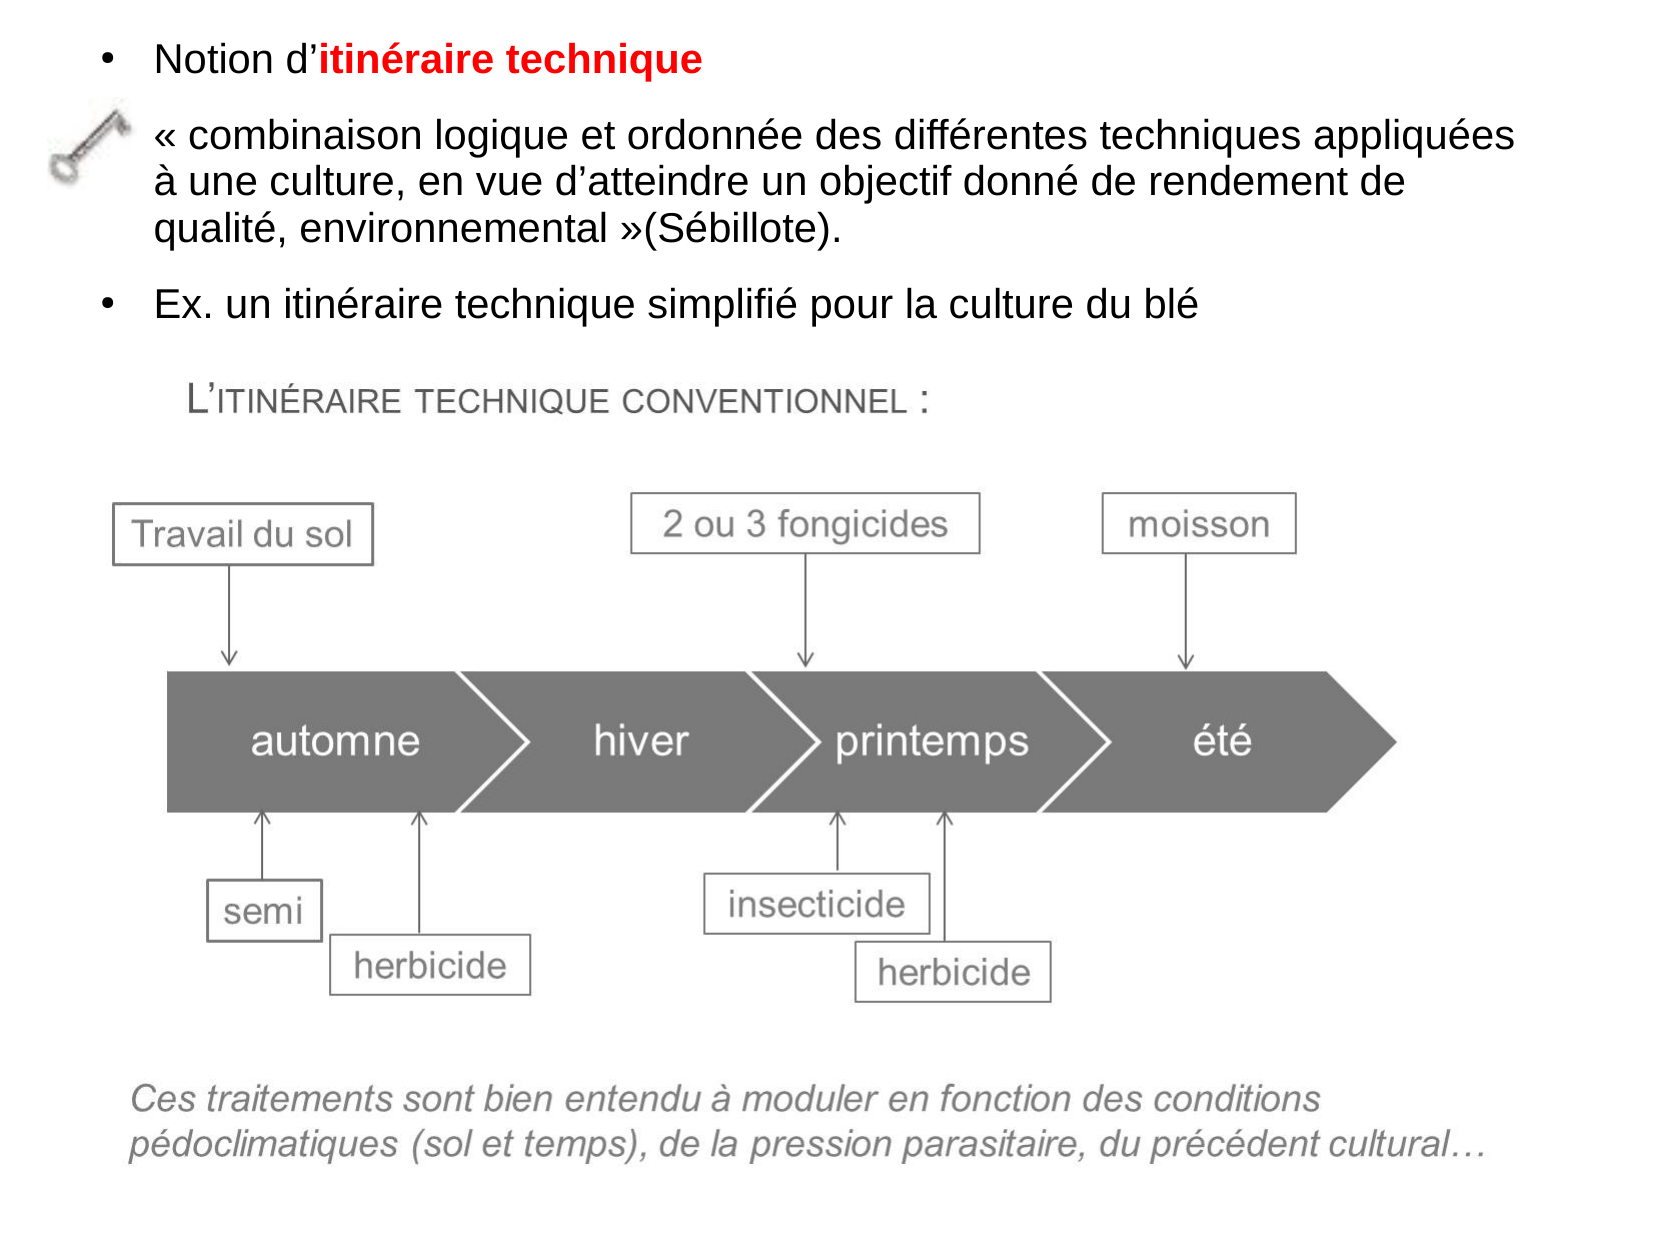

# Notion d’itinéraire technique
« combinaison logique et ordonnée des différentes techniques appliquées à une culture, en vue d’atteindre un objectif donné de rendement de qualité, environnemental »(Sébillote).
Ex. un itinéraire technique simplifié pour la culture du blé